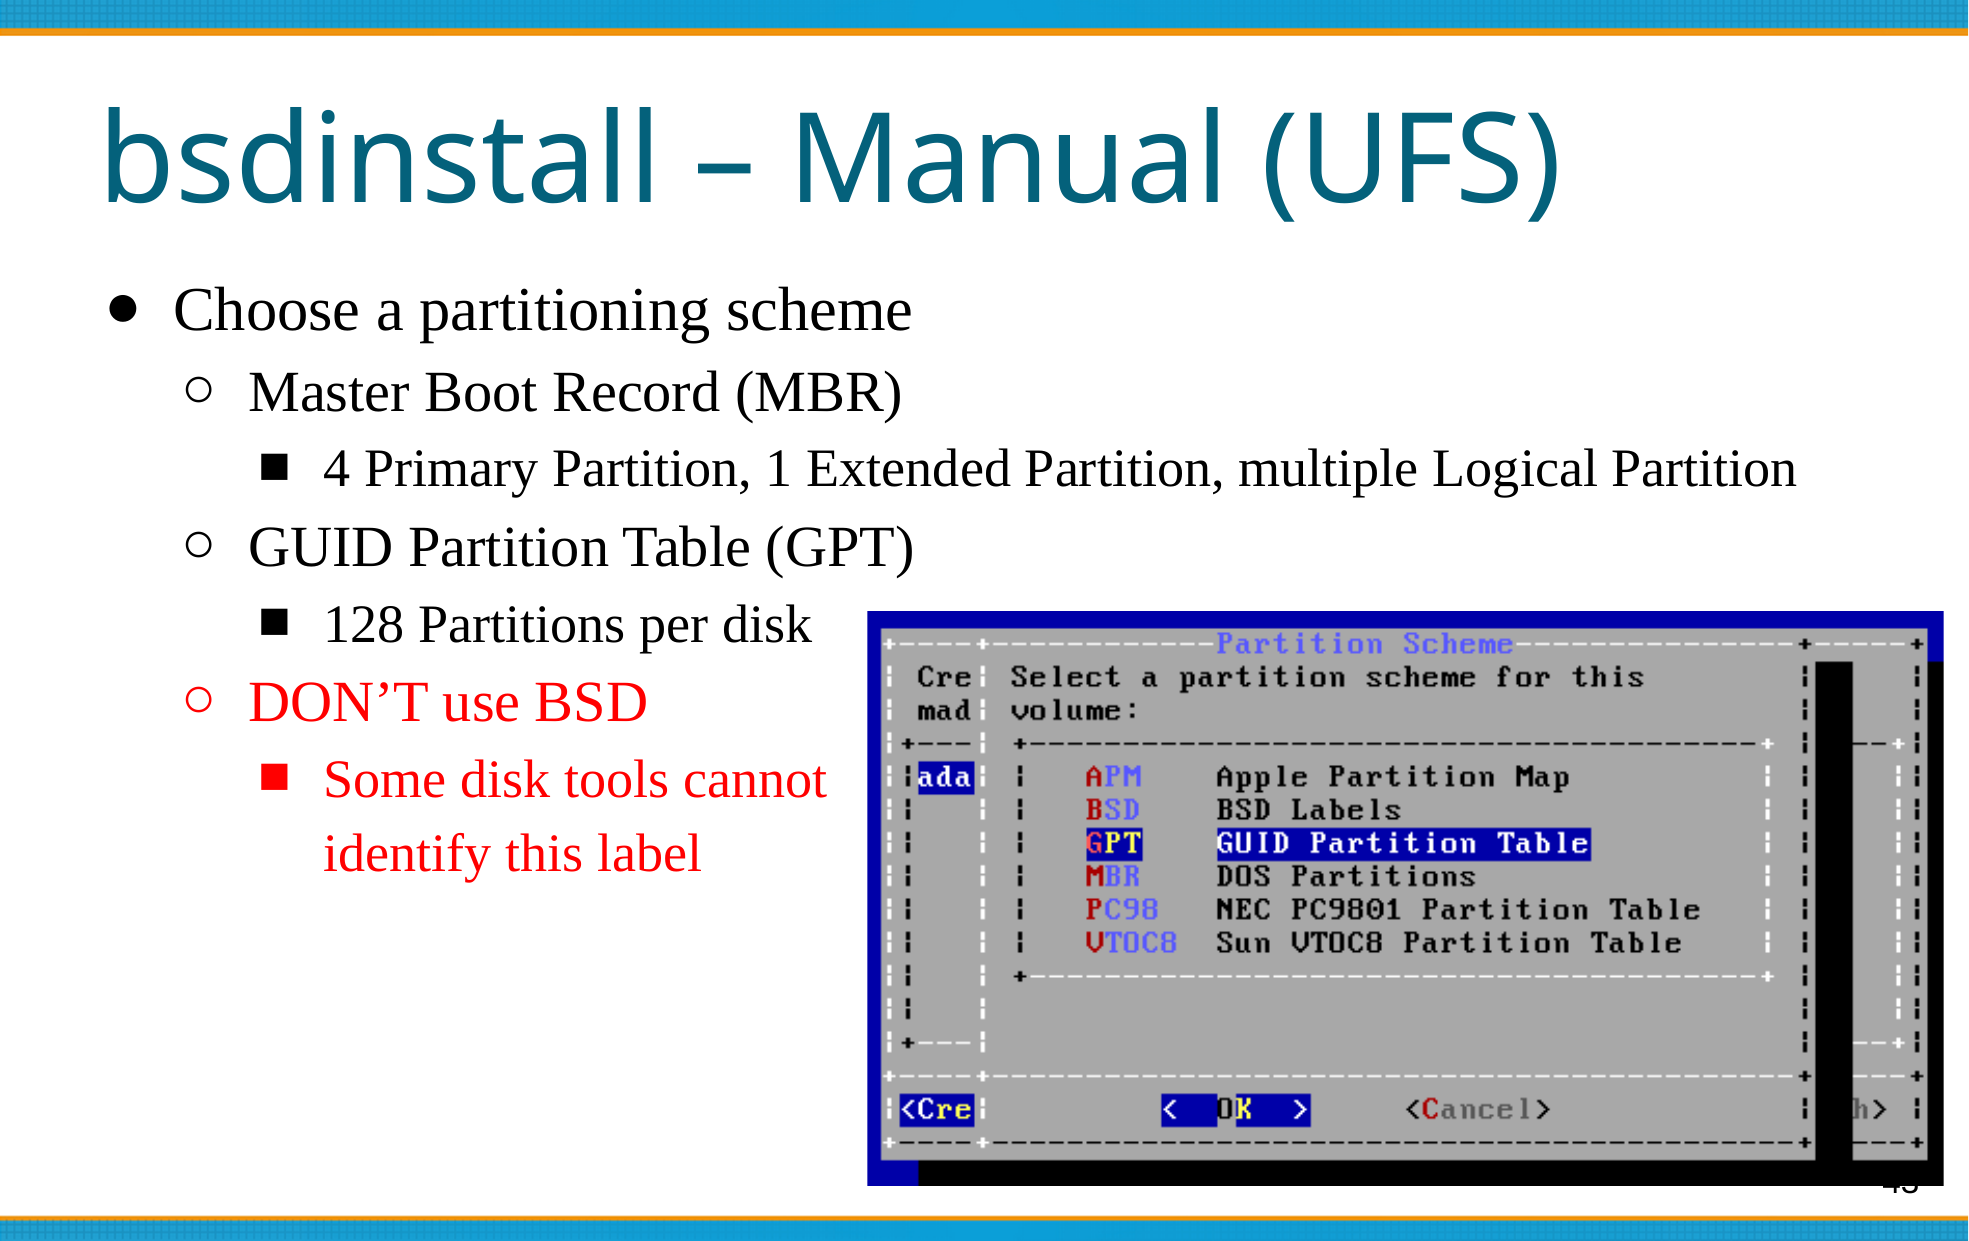

# bsdinstall – Manual (UFS)
Choose a partitioning scheme
Master Boot Record (MBR)
4 Primary Partition, 1 Extended Partition, multiple Logical Partition
GUID Partition Table (GPT)
128 Partitions per disk
DON’T use BSD
Some disk tools cannot
identify this label